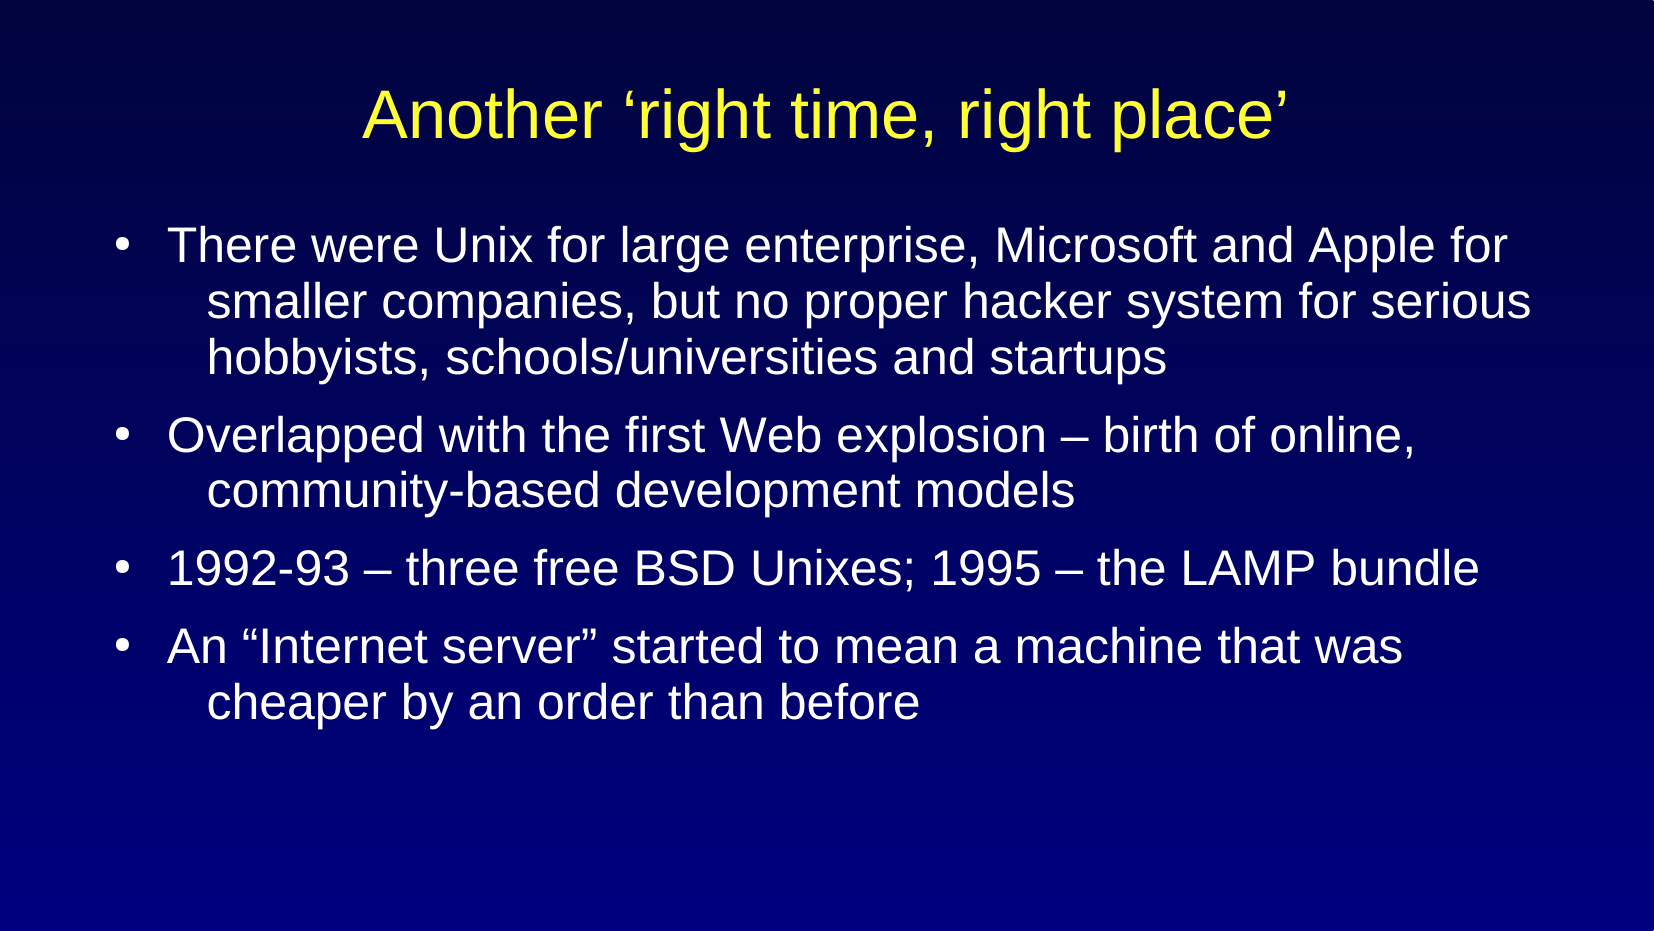

# Another ‘right time, right place’
There were Unix for large enterprise, Microsoft and Apple for smaller companies, but no proper hacker system for serious hobbyists, schools/universities and startups
Overlapped with the first Web explosion – birth of online, community-based development models
1992-93 – three free BSD Unixes; 1995 – the LAMP bundle
An “Internet server” started to mean a machine that was cheaper by an order than before